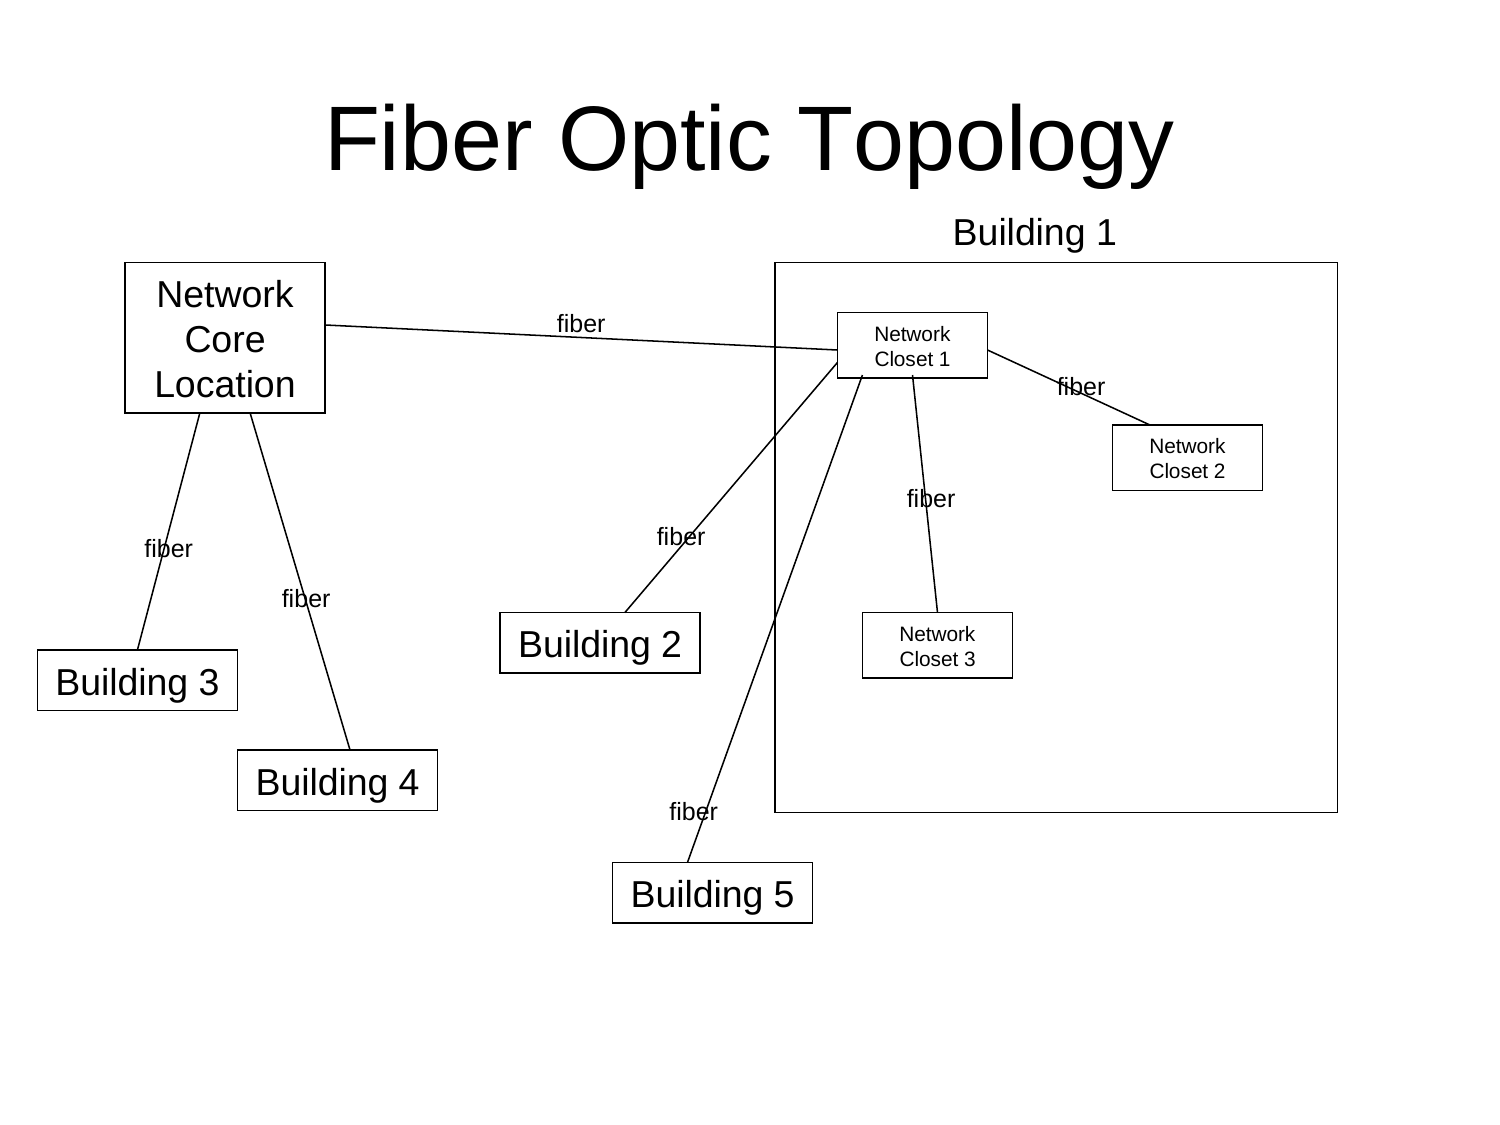

# Fiber Optic Topology
Building 1
Network Core Location
fiber
Network Closet 1
fiber
Network Closet 2
fiber
fiber
fiber
fiber
Building 2
Network Closet 3
Building 3
Building 4
fiber
Building 5